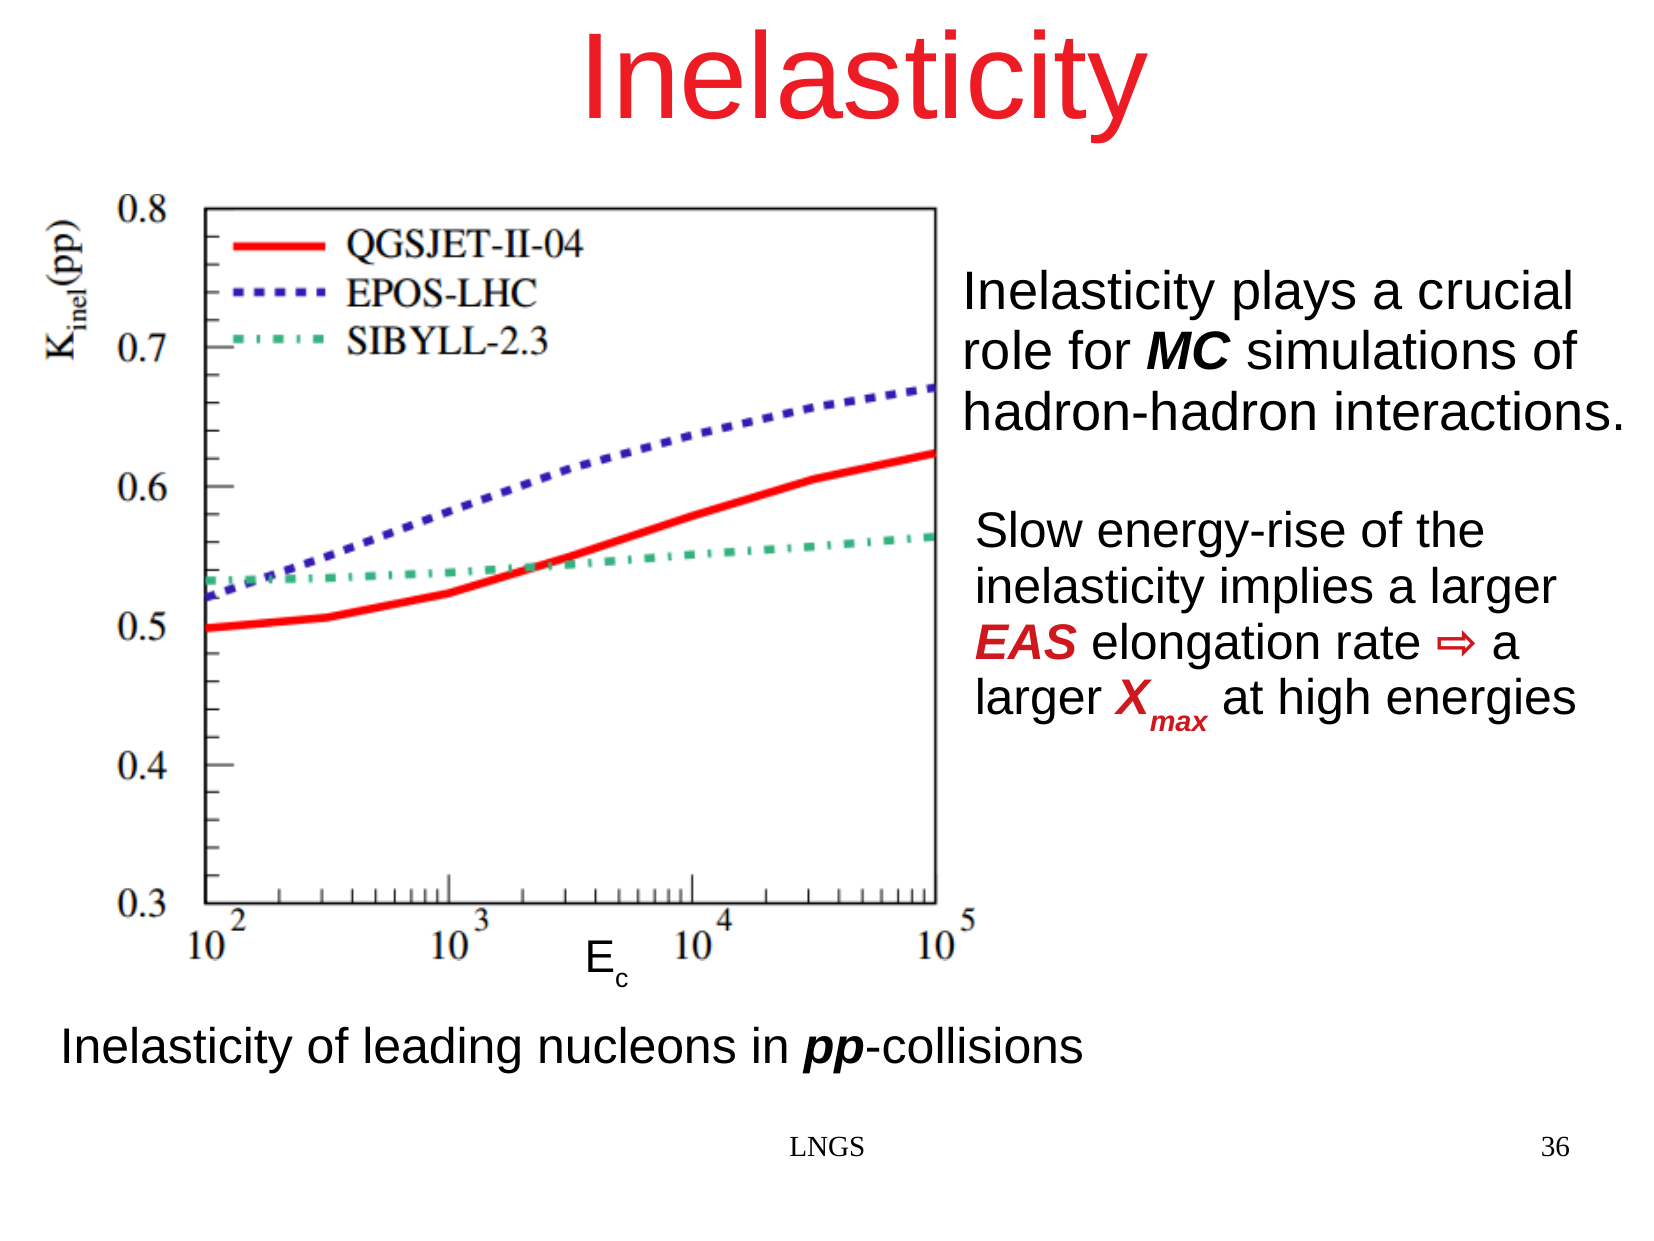

# Inelasticity
Inelasticity plays a crucial role for MC simulations of hadron-hadron interactions.
Slow energy-rise of the inelasticity implies a larger EAS elongation rate ⇨ a larger Xmax at high energies
Ec
Inelasticity of leading nucleons in pp-collisions
LNGS
36